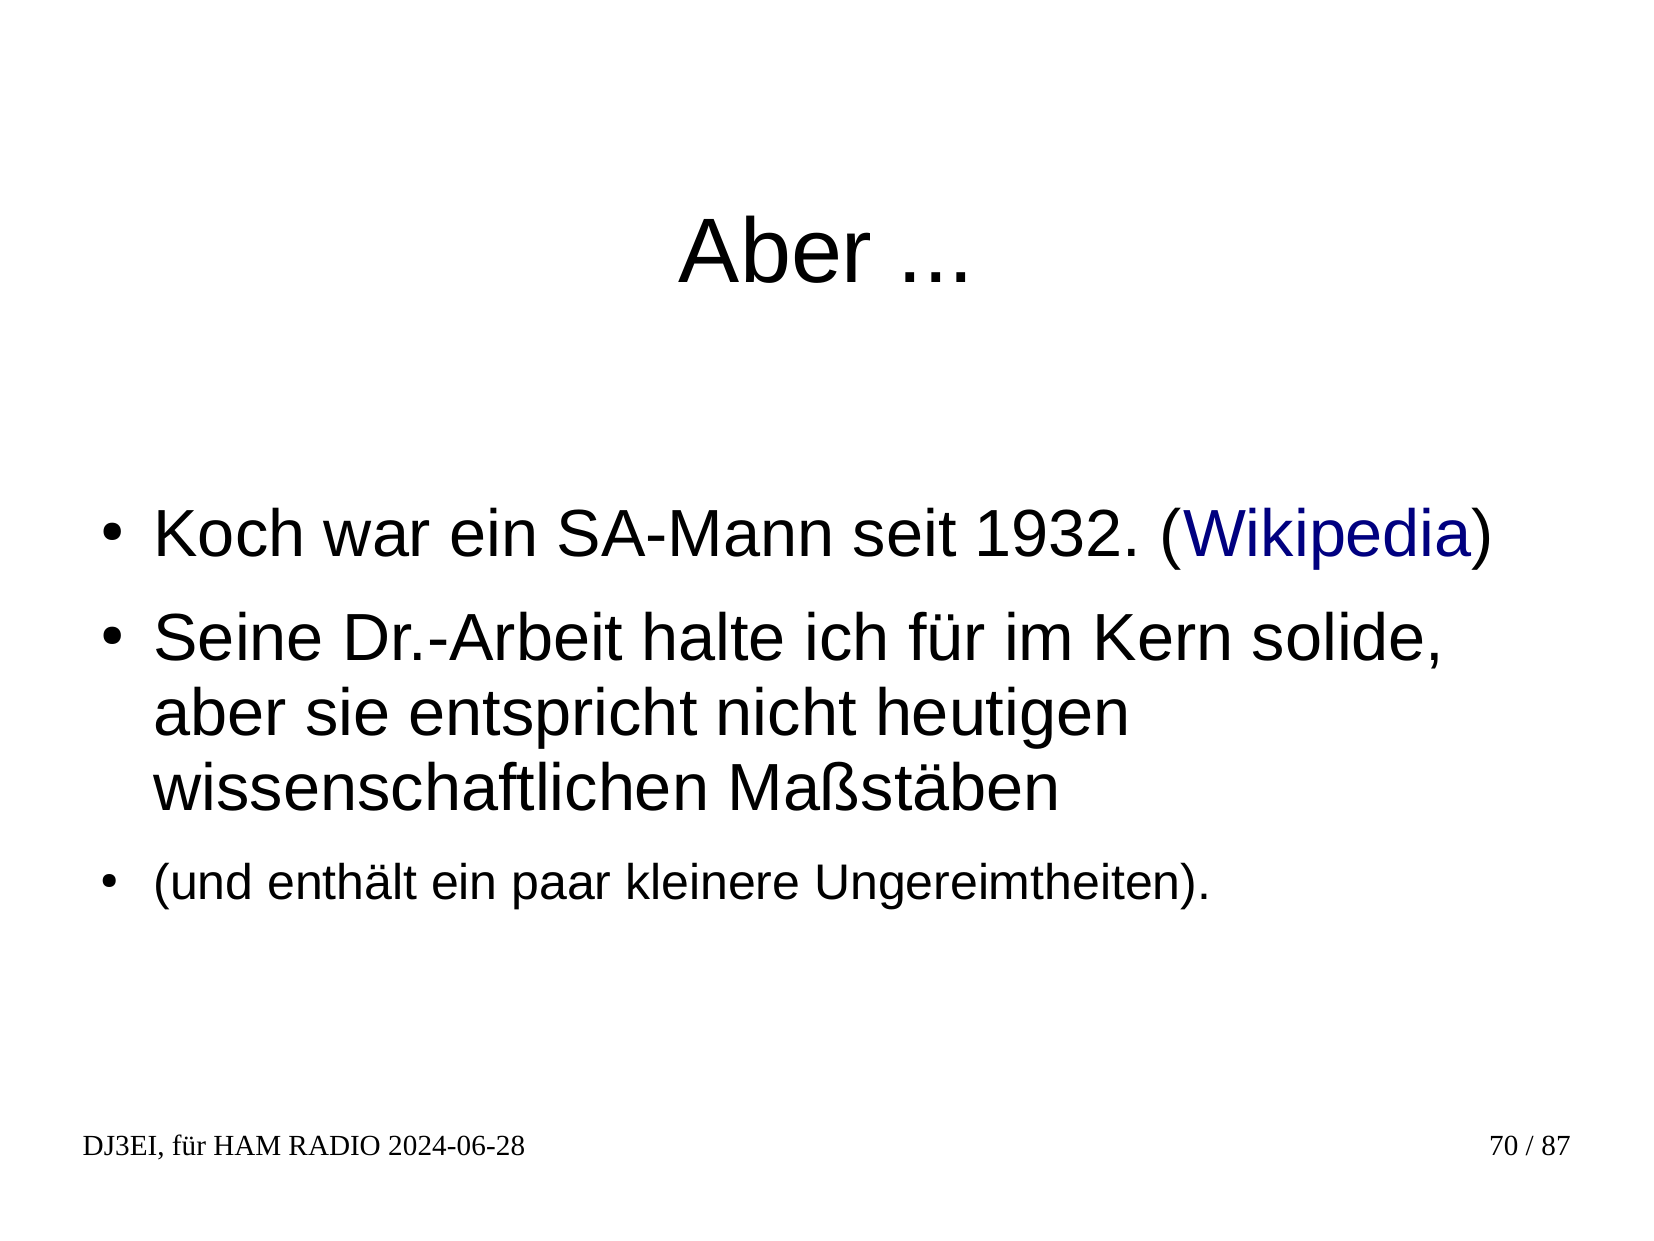

# Aber ...
Koch war ein SA-Mann seit 1932. (Wikipedia)
Seine Dr.-Arbeit halte ich für im Kern solide,
aber sie entspricht nicht heutigen wissenschaftlichen Maßstäben
(und enthält ein paar kleinere Ungereimtheiten).
70